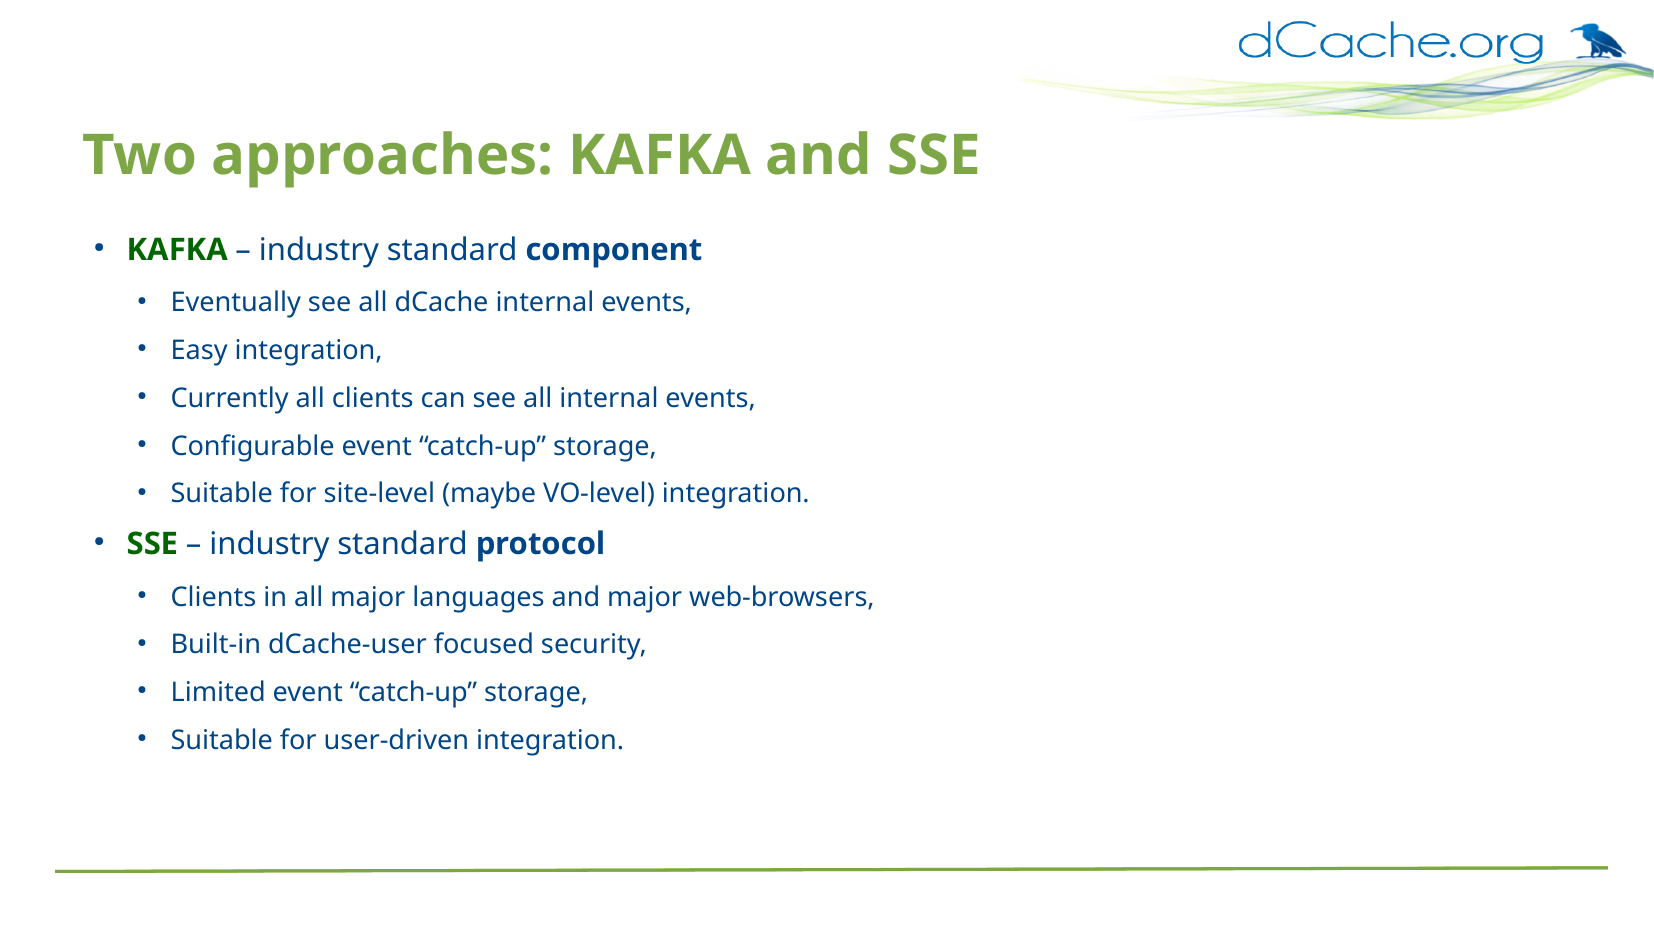

# Two approaches: KAFKA and SSE
KAFKA – industry standard component
Eventually see all dCache internal events,
Easy integration,
Currently all clients can see all internal events,
Configurable event “catch-up” storage,
Suitable for site-level (maybe VO-level) integration.
SSE – industry standard protocol
Clients in all major languages and major web-browsers,
Built-in dCache-user focused security,
Limited event “catch-up” storage,
Suitable for user-driven integration.